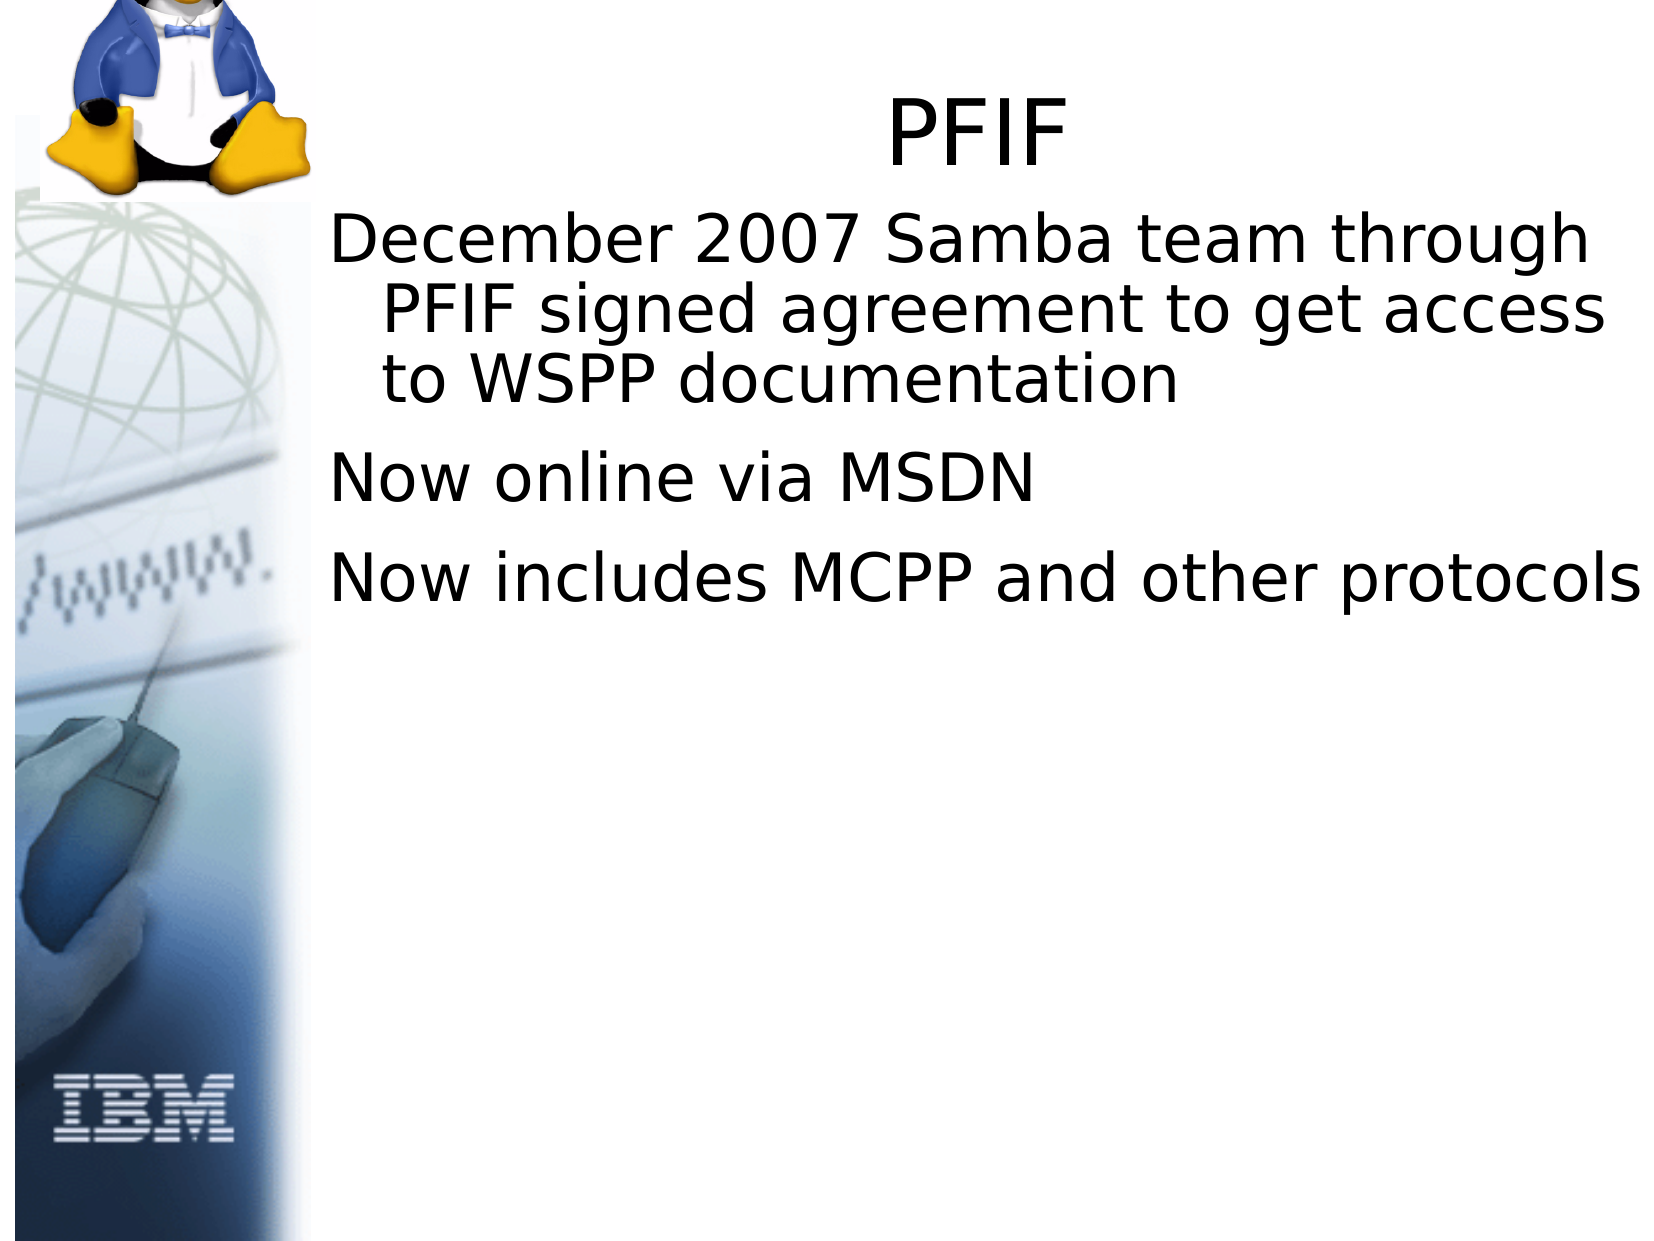

# PFIF
December 2007 Samba team through PFIF signed agreement to get access to WSPP documentation
Now online via MSDN
Now includes MCPP and other protocols